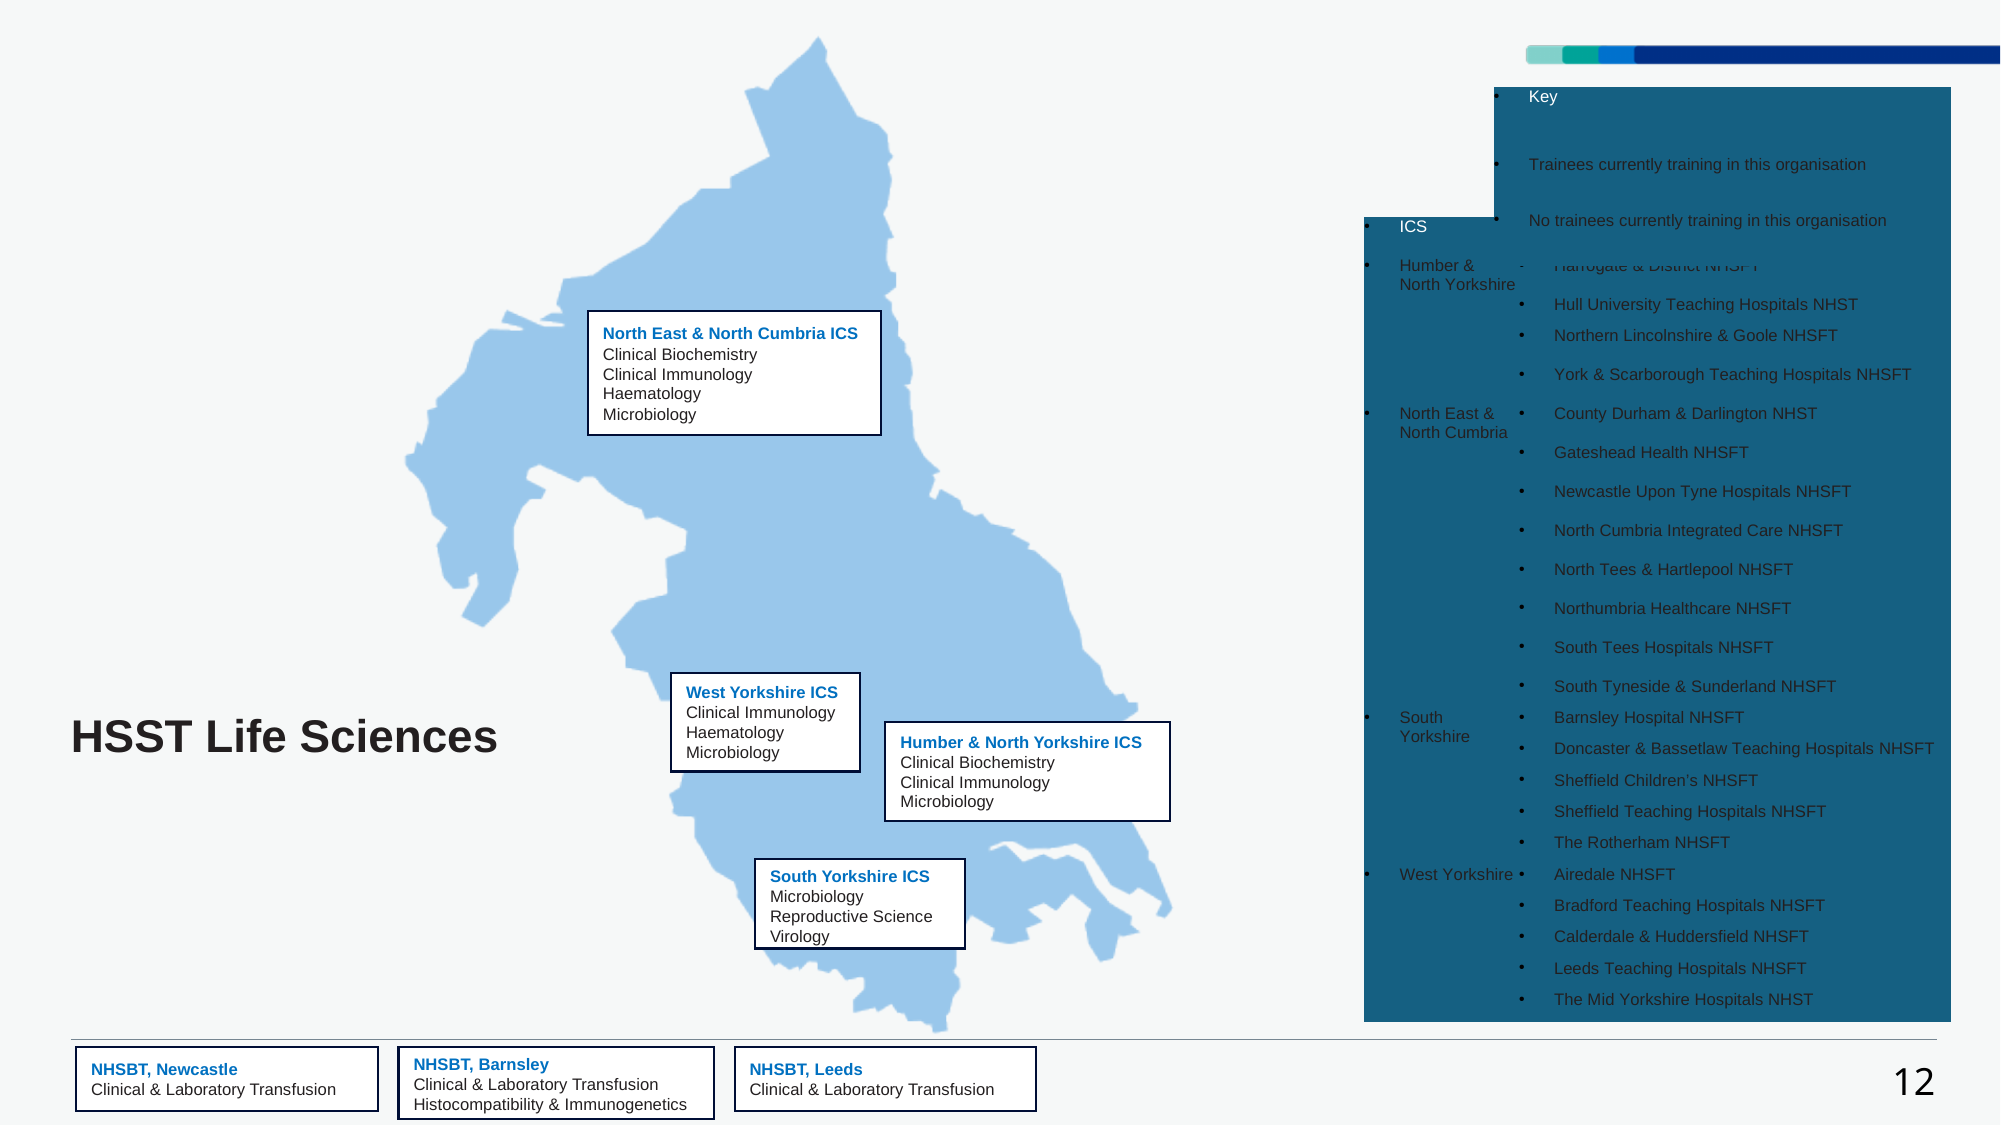

| Key | |
| --- | --- |
| Trainees currently training in this organisation | |
| No trainees currently training in this organisation | |
| ICS | Organisation |
| --- | --- |
| Humber & North Yorkshire | Harrogate & District NHSFT |
| | Hull University Teaching Hospitals NHST |
| | Northern Lincolnshire & Goole NHSFT |
| | York & Scarborough Teaching Hospitals NHSFT |
| North East & North Cumbria | County Durham & Darlington NHST |
| | Gateshead Health NHSFT |
| | Newcastle Upon Tyne Hospitals NHSFT |
| | North Cumbria Integrated Care NHSFT |
| | North Tees & Hartlepool NHSFT |
| | Northumbria Healthcare NHSFT |
| | South Tees Hospitals NHSFT |
| | South Tyneside & Sunderland NHSFT |
| South Yorkshire | Barnsley Hospital NHSFT |
| | Doncaster & Bassetlaw Teaching Hospitals NHSFT |
| | Sheffield Children’s NHSFT |
| | Sheffield Teaching Hospitals NHSFT |
| | The Rotherham NHSFT |
| West Yorkshire | Airedale NHSFT |
| | Bradford Teaching Hospitals NHSFT |
| | Calderdale & Huddersfield NHSFT |
| | Leeds Teaching Hospitals NHSFT |
| | The Mid Yorkshire Hospitals NHST |
North East & North Cumbria ICS
Clinical Biochemistry
Clinical Immunology
Haematology
Microbiology
# HSST Life Sciences
West Yorkshire ICS
Clinical Immunology
Haematology
Microbiology
Humber & North Yorkshire ICS
Clinical Biochemistry
Clinical Immunology
Microbiology
South Yorkshire ICS
Microbiology
Reproductive Science
Virology
NHSBT, Newcastle
Clinical & Laboratory Transfusion
NHSBT, Barnsley
Clinical & Laboratory Transfusion
Histocompatibility & Immunogenetics
NHSBT, Leeds
Clinical & Laboratory Transfusion